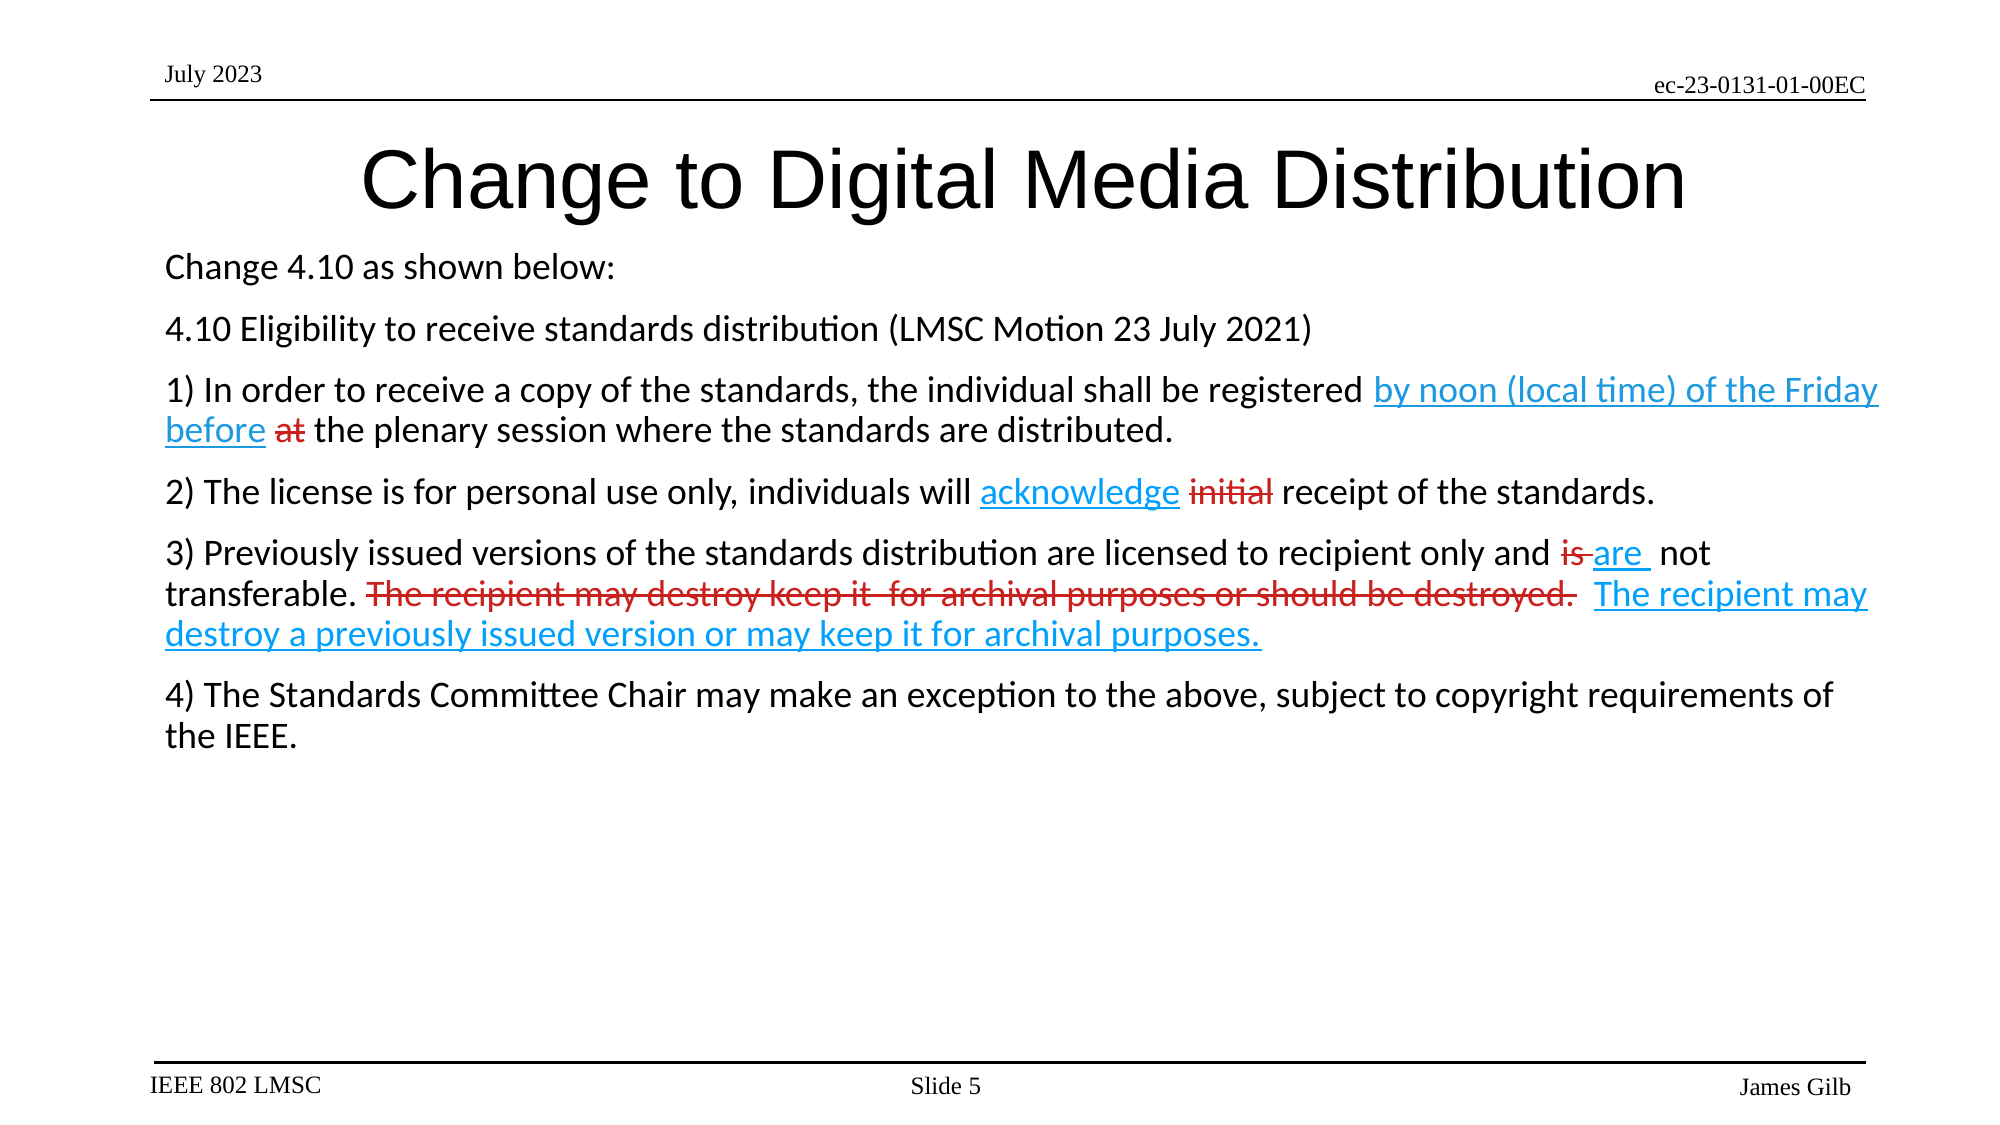

# Change to Digital Media Distribution
Change 4.10 as shown below:
4.10 Eligibility to receive standards distribution (LMSC Motion 23 July 2021)
1) In order to receive a copy of the standards, the individual shall be registered by noon (local time) of the Friday before at the plenary session where the standards are distributed.
2) The license is for personal use only, individuals will acknowledge initial receipt of the standards.
3) Previously issued versions of the standards distribution are licensed to recipient only and is are not transferable. The recipient may destroy keep it for archival purposes or should be destroyed. The recipient may destroy a previously issued version or may keep it for archival purposes.
4) The Standards Committee Chair may make an exception to the above, subject to copyright requirements of the IEEE.
5